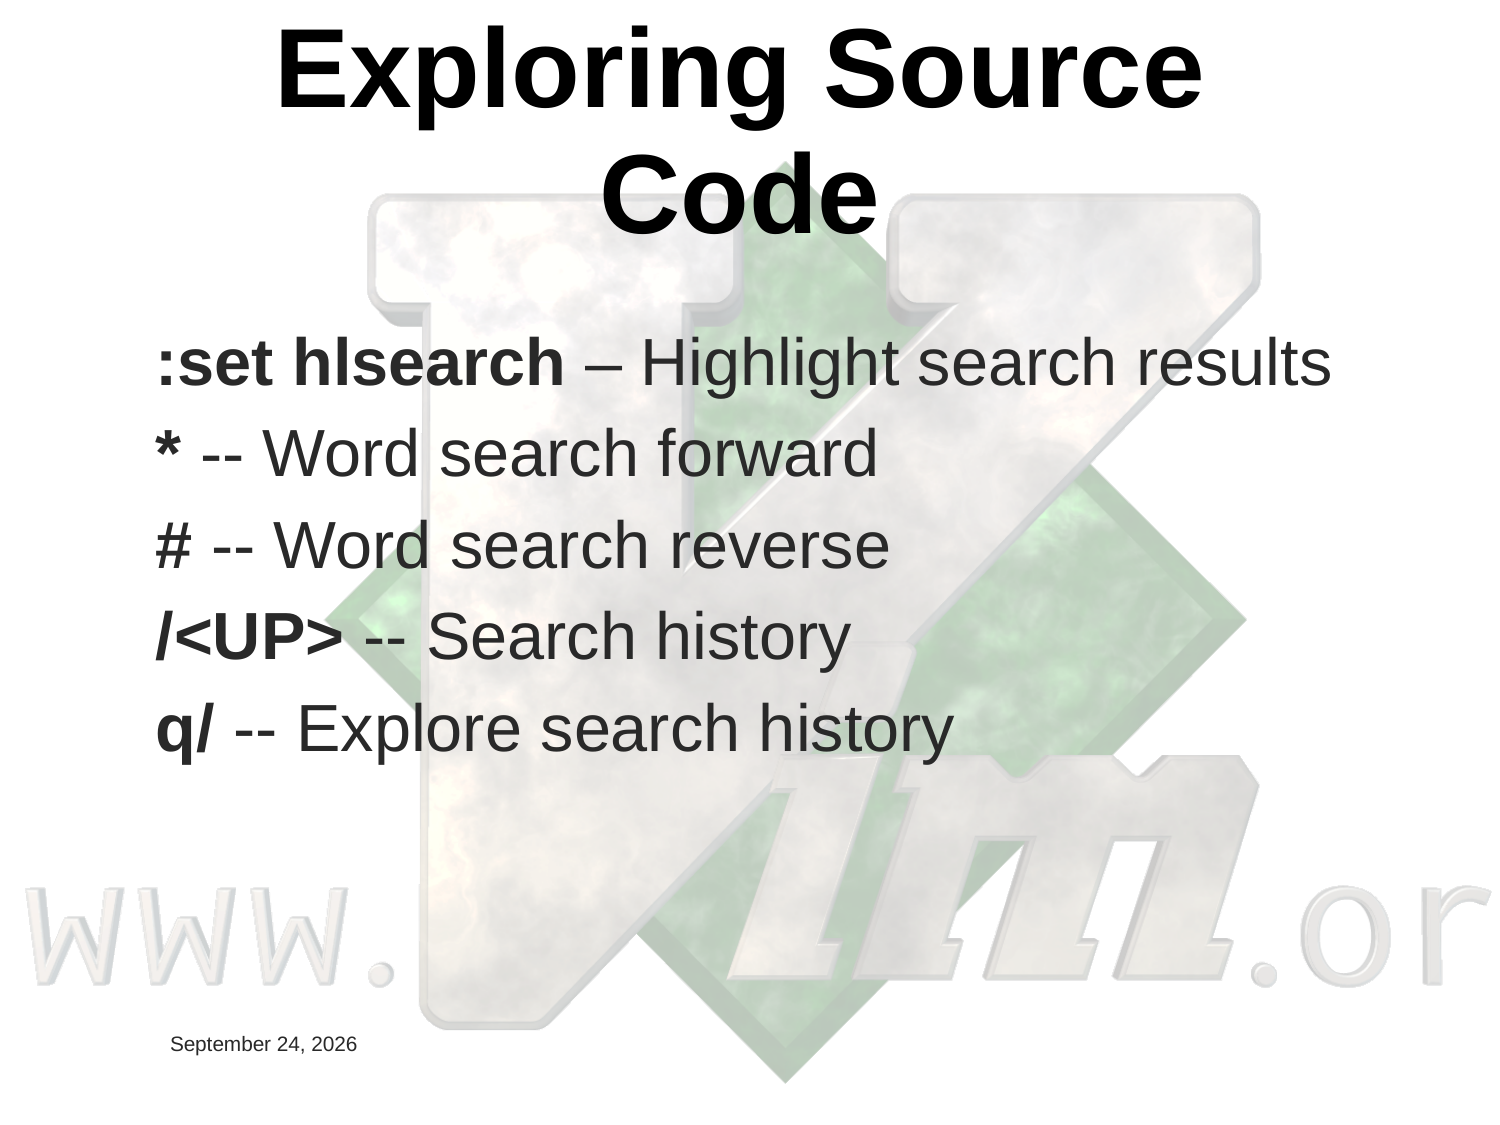

# Exploring Source Code
:set hlsearch – Highlight search results
* -- Word search forward
# -- Word search reverse
/<UP> -- Search history
q/ -- Explore search history